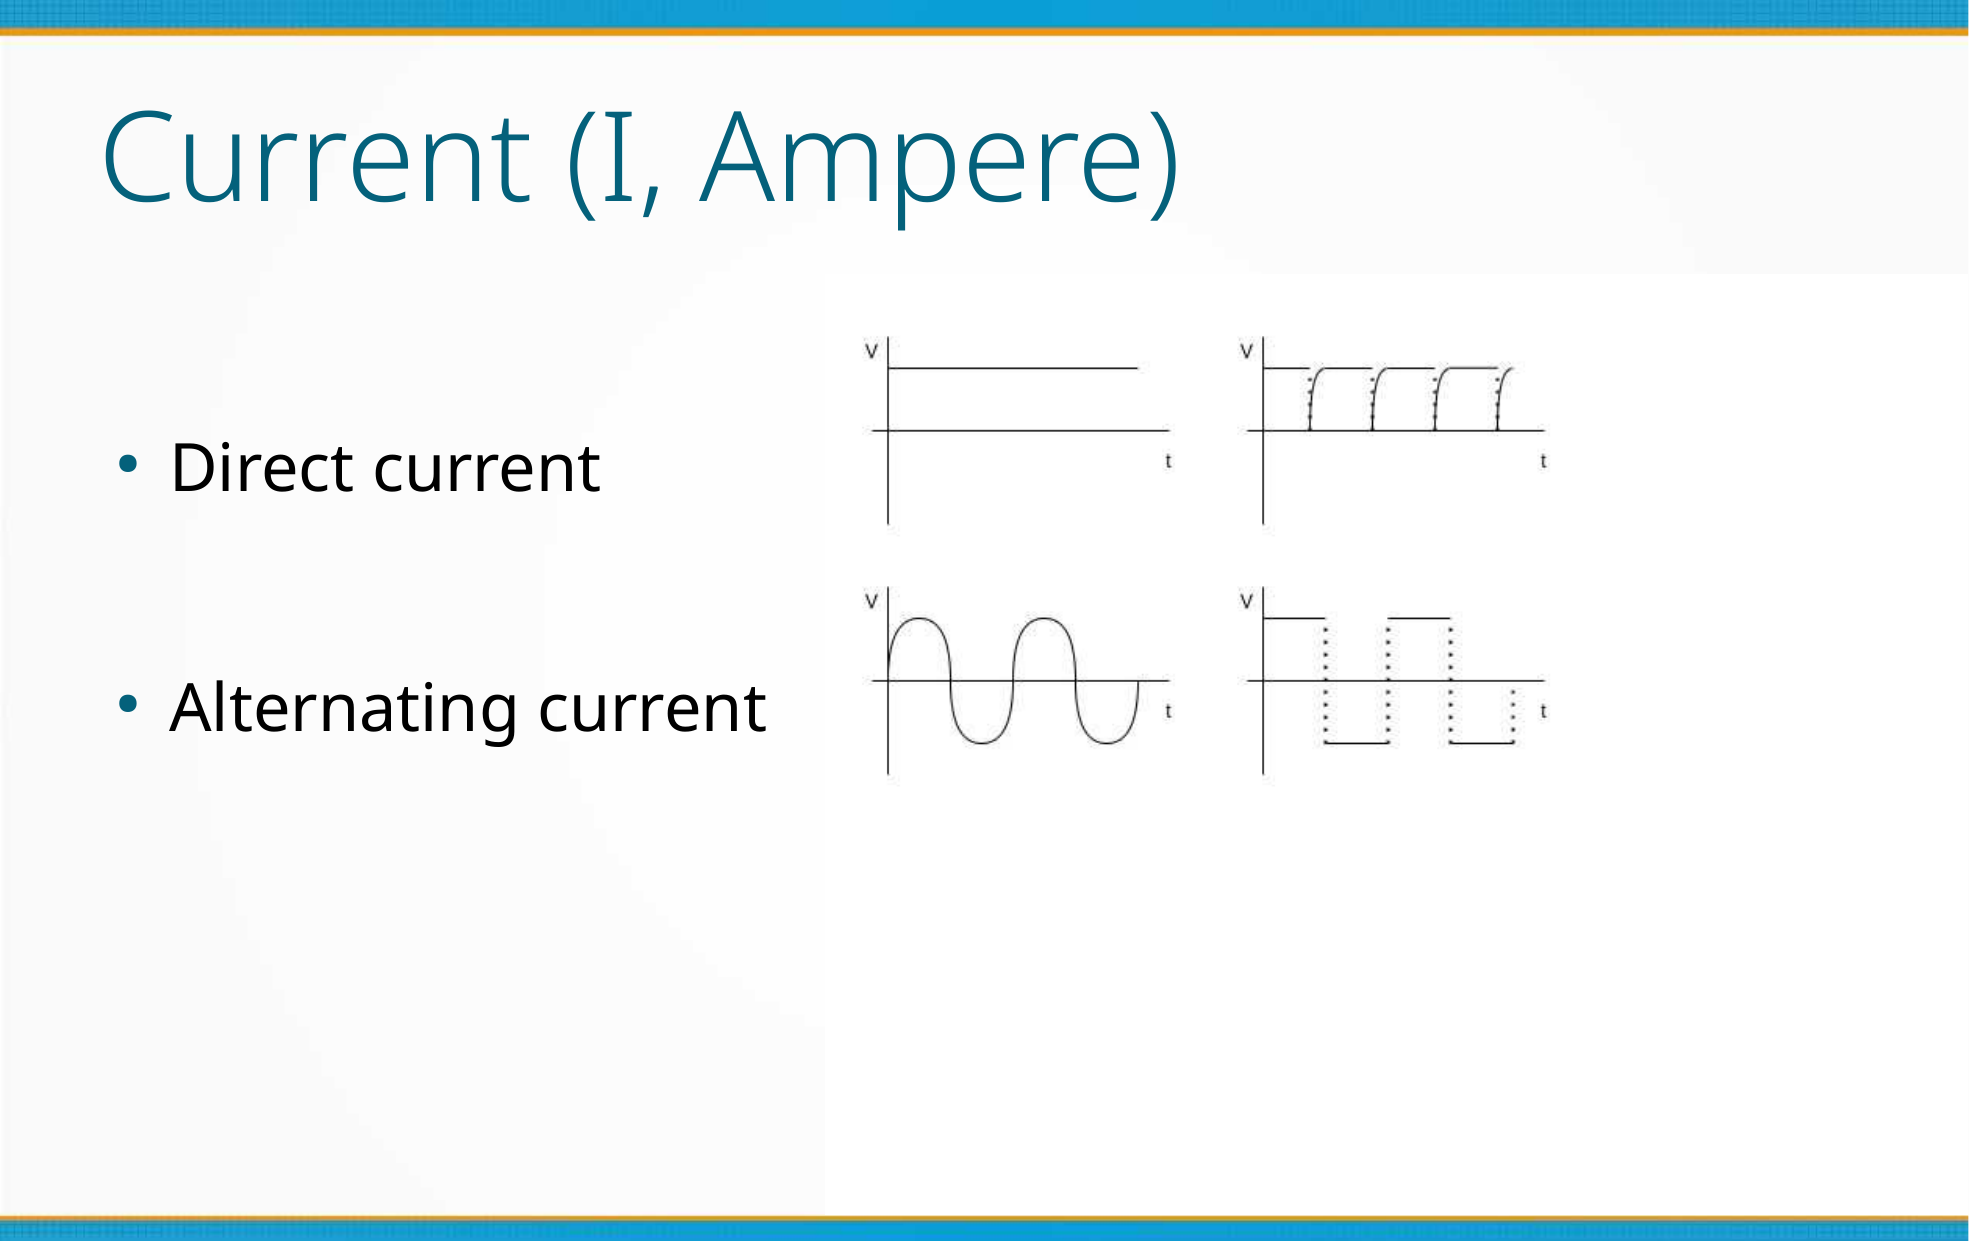

# Current (I, Ampere)
Direct current
Alternating current